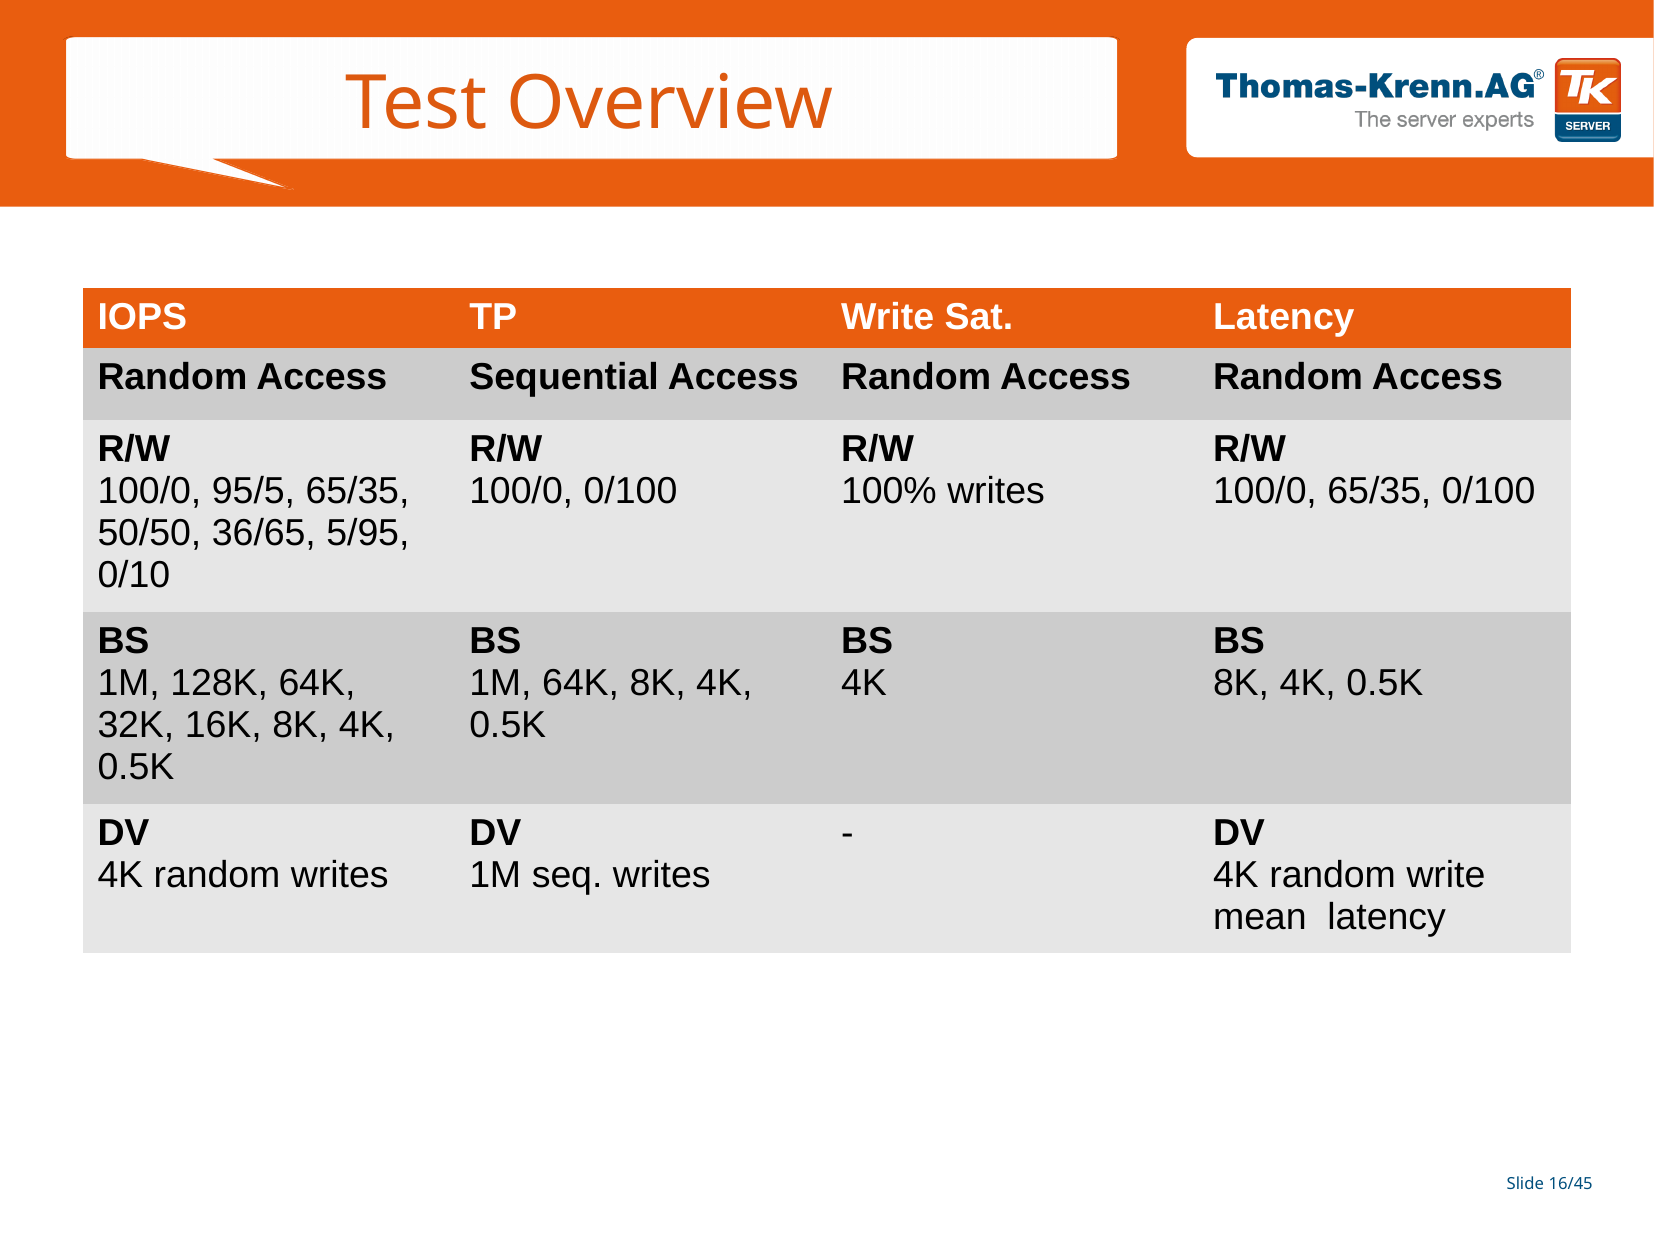

# Test Overview
| IOPS | TP | Write Sat. | Latency |
| --- | --- | --- | --- |
| Random Access | Sequential Access | Random Access | Random Access |
| R/W 100/0, 95/5, 65/35, 50/50, 36/65, 5/95, 0/10 | R/W 100/0, 0/100 | R/W 100% writes | R/W 100/0, 65/35, 0/100 |
| BS 1M, 128K, 64K, 32K, 16K, 8K, 4K, 0.5K | BS 1M, 64K, 8K, 4K, 0.5K | BS 4K | BS 8K, 4K, 0.5K |
| DV 4K random writes | DV 1M seq. writes | - | DV 4K random write mean latency |